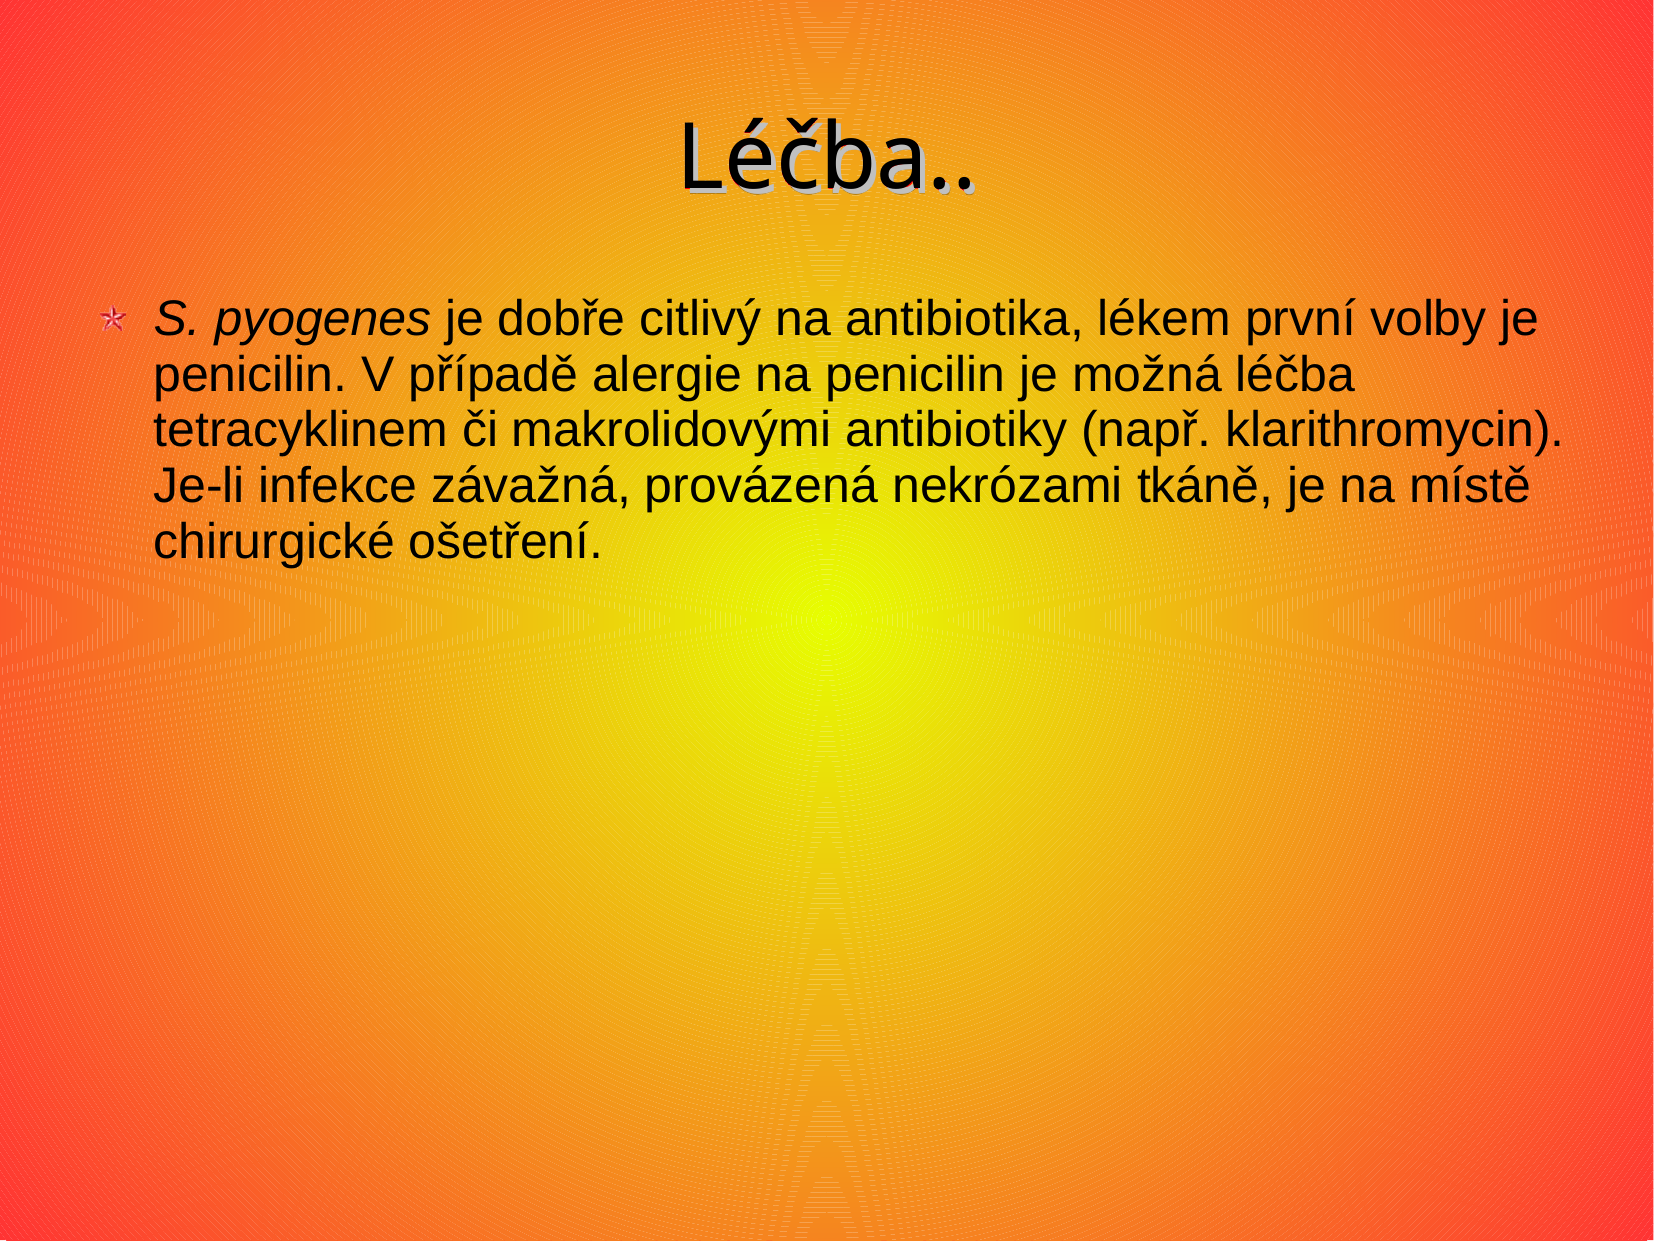

# Léčba..
S. pyogenes je dobře citlivý na antibiotika, lékem první volby je penicilin. V případě alergie na penicilin je možná léčba tetracyklinem či makrolidovými antibiotiky (např. klarithromycin). Je-li infekce závažná, provázená nekrózami tkáně, je na místě chirurgické ošetření.